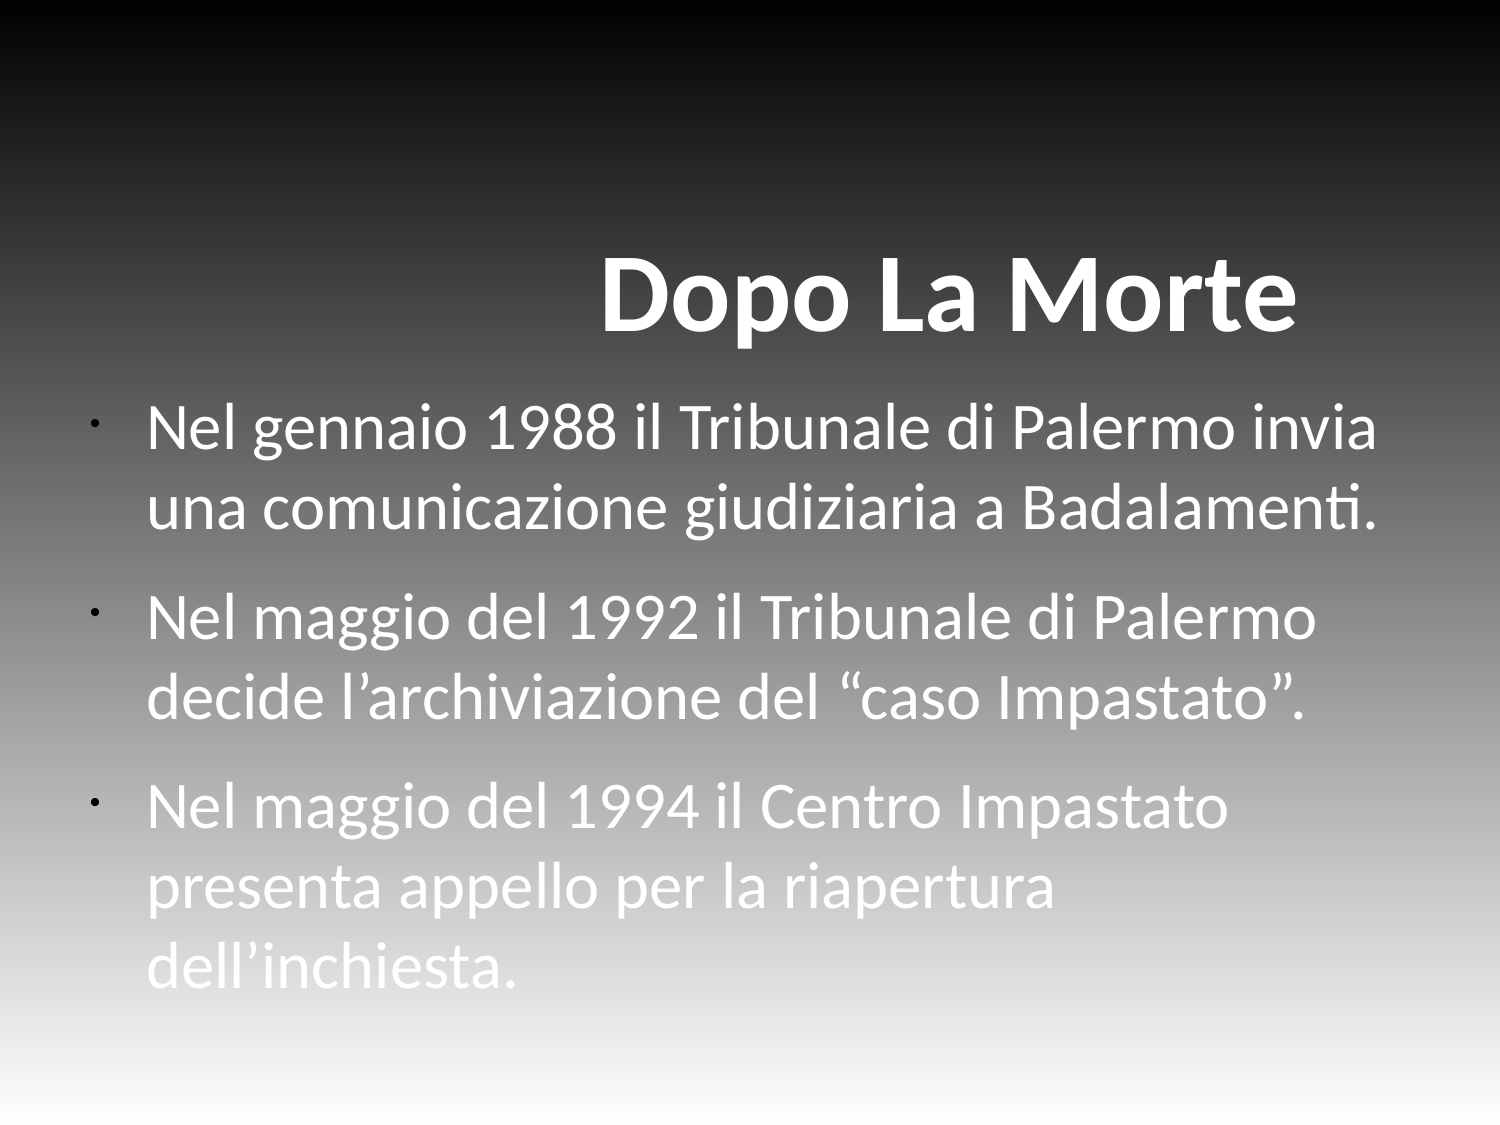

#
 Dopo La Morte
Nel gennaio 1988 il Tribunale di Palermo invia una comunicazione giudiziaria a Badalamenti.
Nel maggio del 1992 il Tribunale di Palermo decide l’archiviazione del “caso Impastato”.
Nel maggio del 1994 il Centro Impastato presenta appello per la riapertura dell’inchiesta.